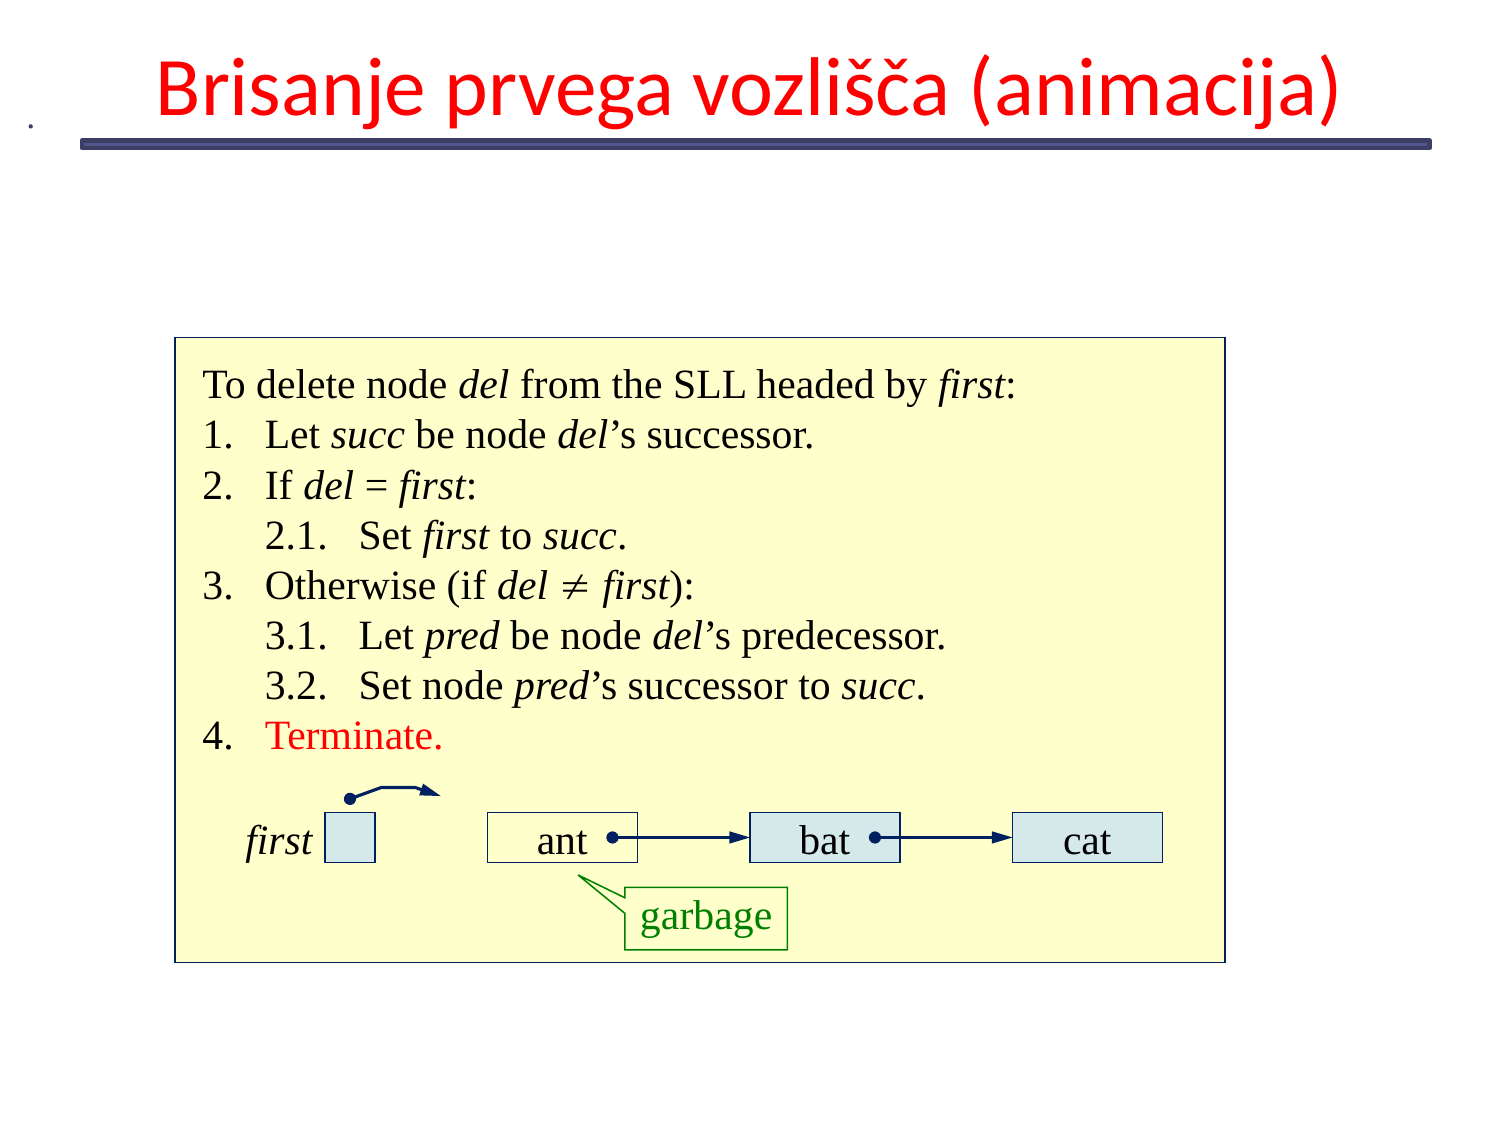

# Brisanje prvega vozlišča (animacija)
To delete node del from the SLL headed by first:
1.	Let succ be node del’s successor.
2.	If del = first:
	2.1.	Set first to succ.
3.	Otherwise (if del  first):
	3.1.	Let pred be node del’s predecessor.
	3.2.	Set node pred’s successor to succ.
4.	Terminate.
first
ant
bat
cat
del
To delete node del from the SLL headed by first:
1.	Let succ be node del’s successor.
2.	If del = first:
	2.1.	Set first to succ.
3.	Otherwise (if del  first):
	3.1.	Let pred be node del’s predecessor.
	3.2.	Set node pred’s successor to succ.
4.	Terminate.
first
ant
bat
cat
del
succ
To delete node del from the SLL headed by first:
1.	Let succ be node del’s successor.
2.	If del = first:
	2.1.	Set first to succ.
3.	Otherwise (if del  first):
	3.1.	Let pred be node del’s predecessor.
	3.2.	Set node pred’s successor to succ.
4.	Terminate.
first
ant
bat
cat
del
succ
To delete node del from the SLL headed by first:
1.	Let succ be node del’s successor.
2.	If del = first:
	2.1.	Set first to succ.
3.	Otherwise (if del  first):
	3.1.	Let pred be node del’s predecessor.
	3.2.	Set node pred’s successor to succ.
4.	Terminate.
first
ant
bat
cat
garbage